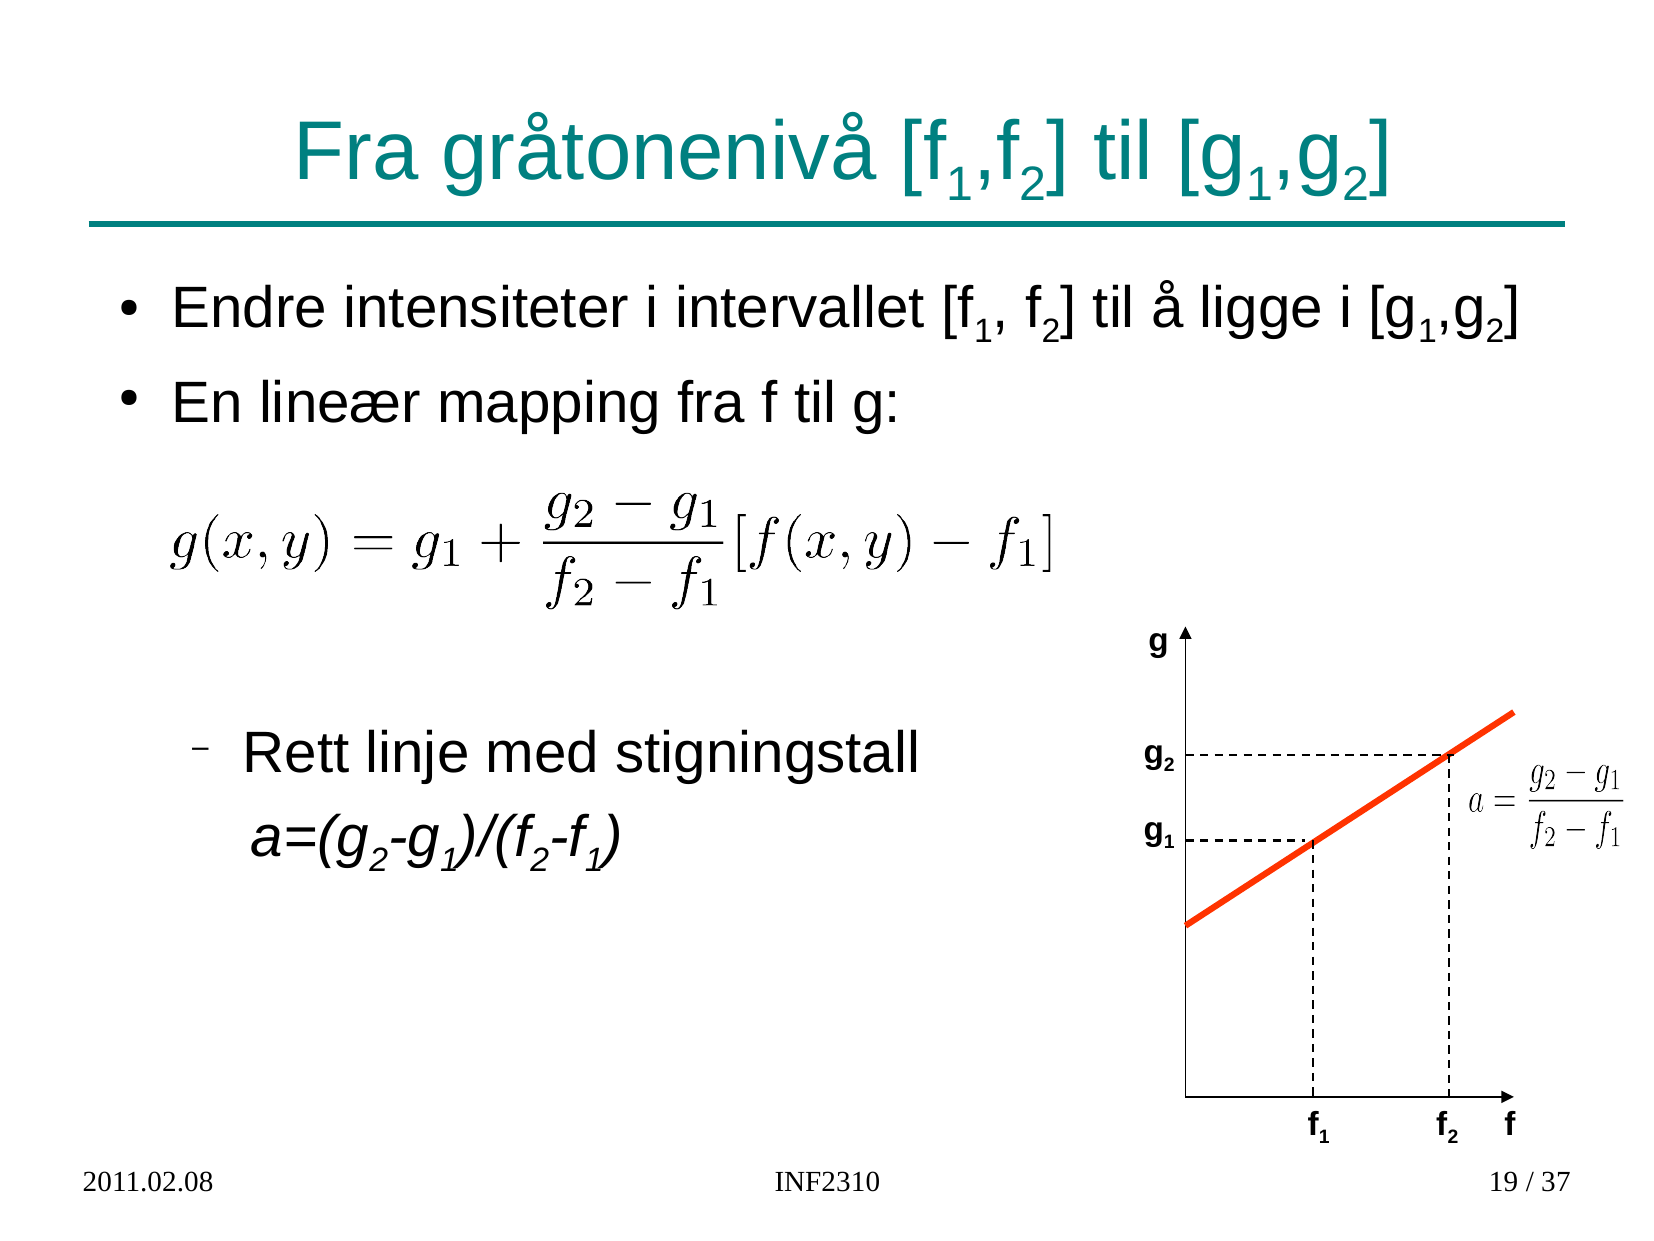

# Fra gråtonenivå [f1,f2] til [g1,g2]
Endre intensiteter i intervallet [f1, f2] til å ligge i [g1,g2]
En lineær mapping fra f til g:
Rett linje med stigningstall
		a=(g2-g1)/(f2-f1)
 g
 g2
 g1
f1 f2 f
2011.02.08
INF2310
19